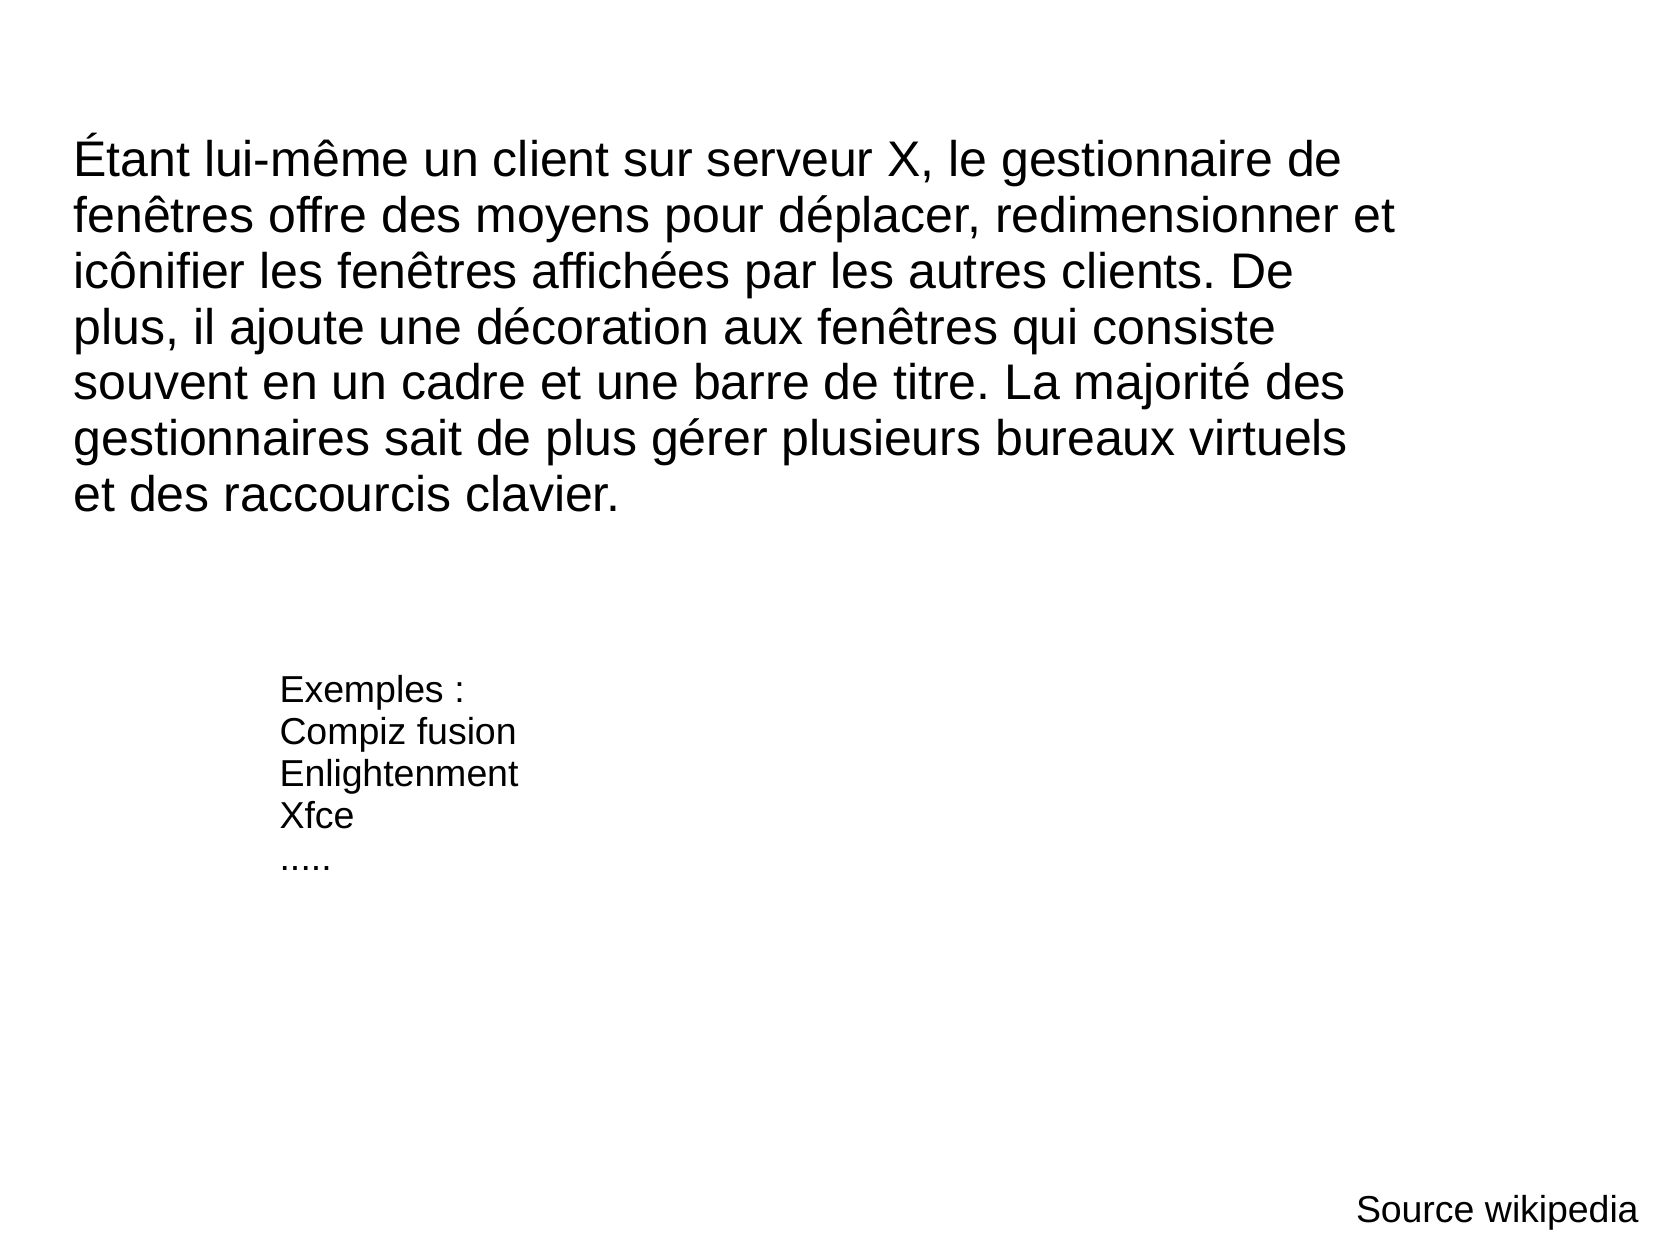

Étant lui-même un client sur serveur X, le gestionnaire de fenêtres offre des moyens pour déplacer, redimensionner et icônifier les fenêtres affichées par les autres clients. De plus, il ajoute une décoration aux fenêtres qui consiste souvent en un cadre et une barre de titre. La majorité des gestionnaires sait de plus gérer plusieurs bureaux virtuels et des raccourcis clavier.
Exemples :
Compiz fusion
Enlightenment
Xfce
.....
Source wikipedia